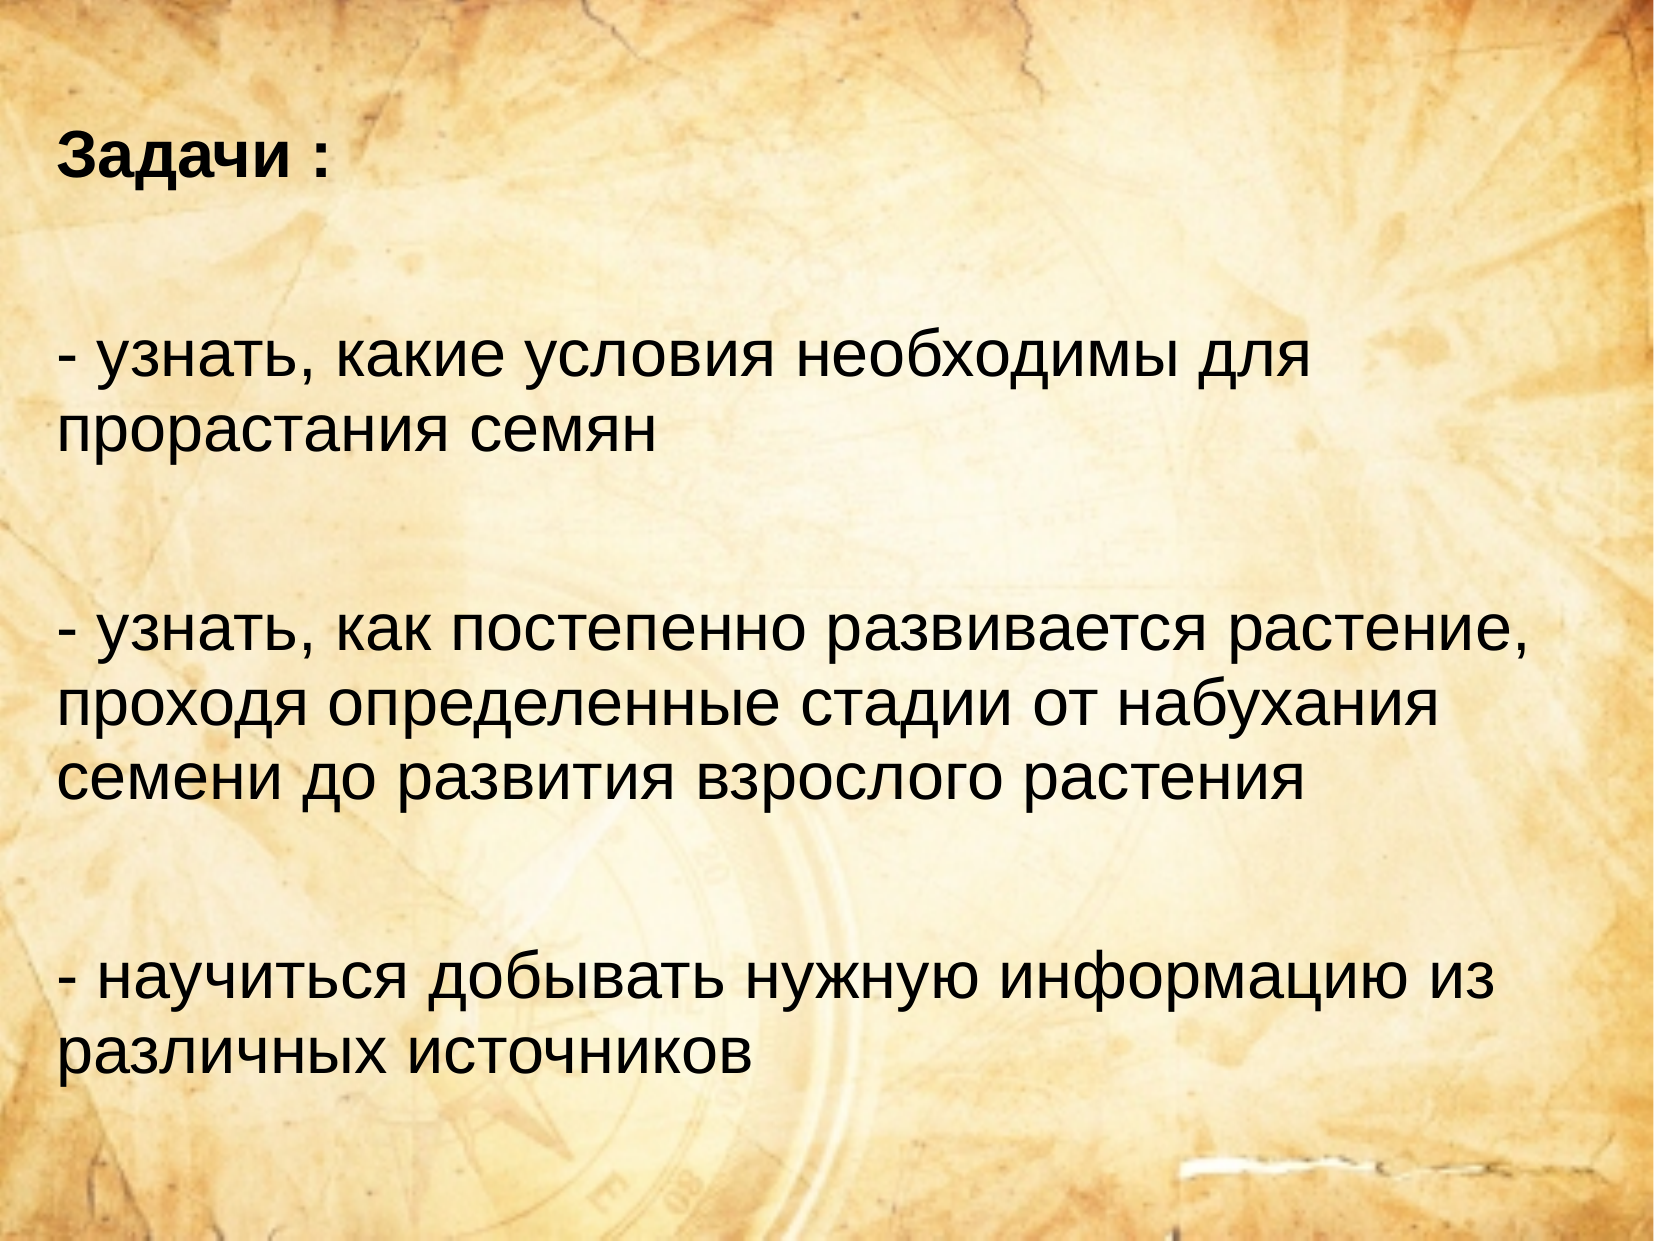

Задачи :
- узнать, какие условия необходимы для прорастания семян
- узнать, как постепенно развивается растение, проходя определенные стадии от набухания семени до развития взрослого растения
- научиться добывать нужную информацию из различных источников